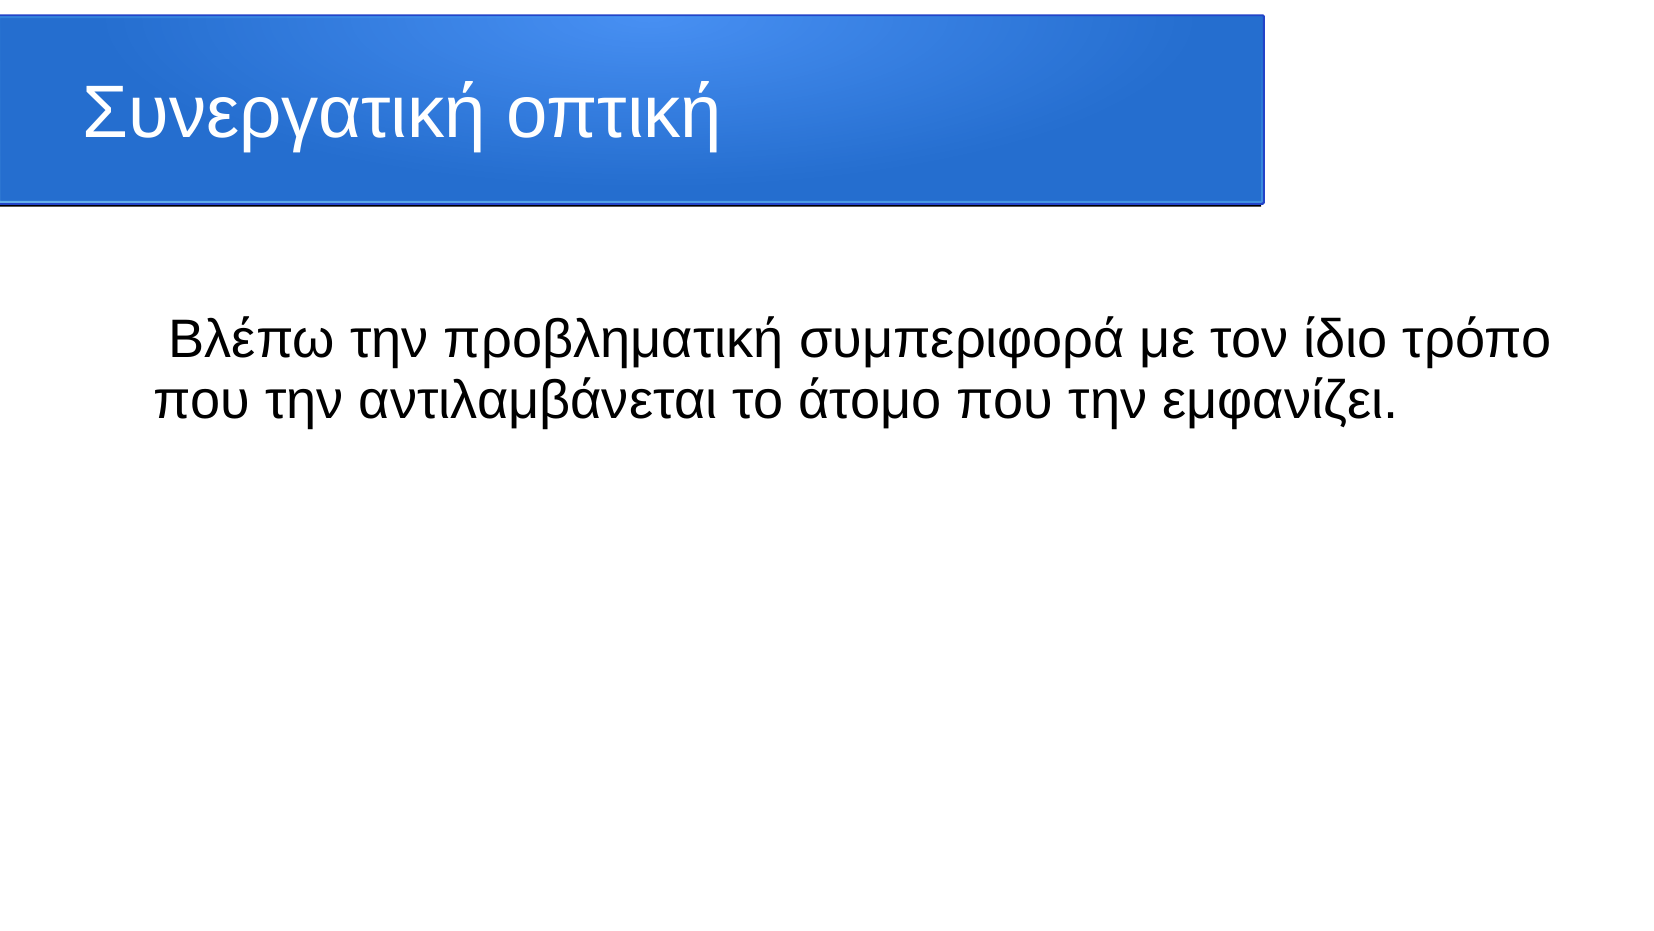

# Συνεργατική οπτική
 Βλέπω την προβληματική συμπεριφορά με τον ίδιο τρόπο που την αντιλαμβάνεται το άτομο που την εμφανίζει.